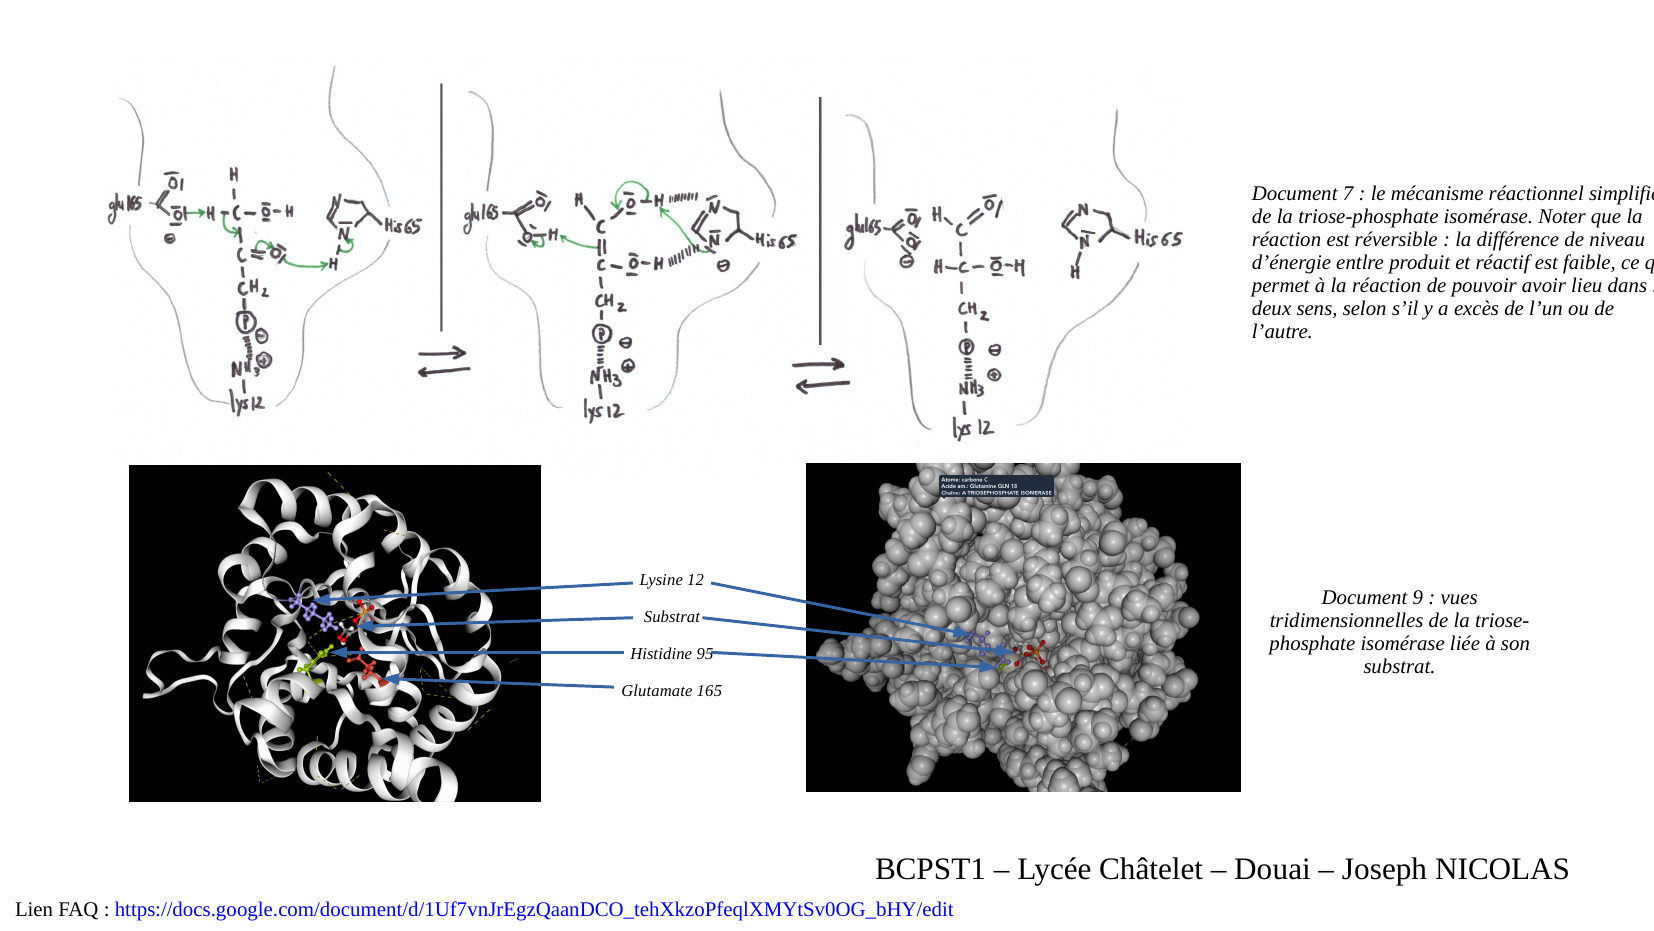

Document 7 : le mécanisme réactionnel simplifié de la triose-phosphate isomérase. Noter que la réaction est réversible : la différence de niveau d’énergie entlre produit et réactif est faible, ce qui permet à la réaction de pouvoir avoir lieu dans les deux sens, selon s’il y a excès de l’un ou de l’autre.
Document 9 : vues tridimensionnelles de la triose-phosphate isomérase liée à son substrat.
Lysine 12
Substrat
Histidine 95
Glutamate 165
BCPST1 – Lycée Châtelet – Douai – Joseph NICOLAS
Lien FAQ : https://docs.google.com/document/d/1Uf7vnJrEgzQaanDCO_tehXkzoPfeqlXMYtSv0OG_bHY/edit